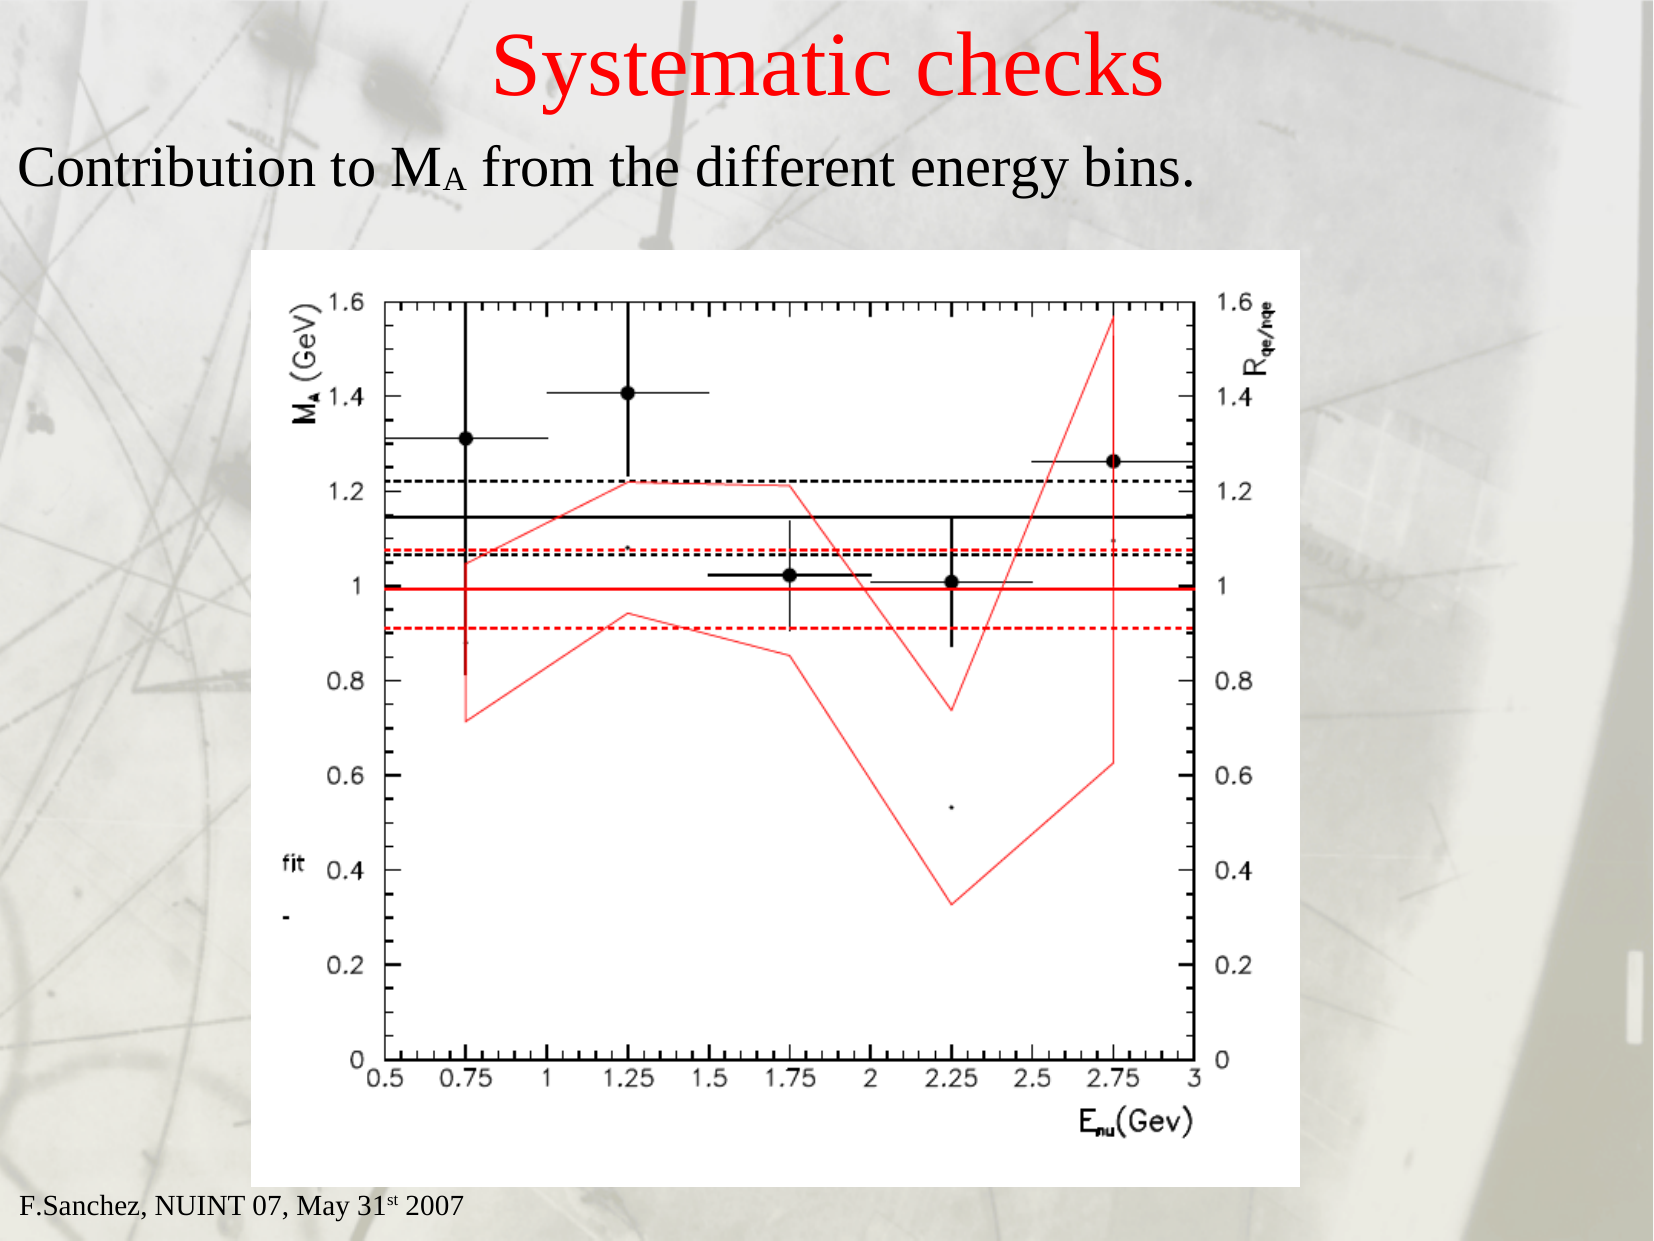

# Systematic checks
Contribution to MA from the different energy bins.